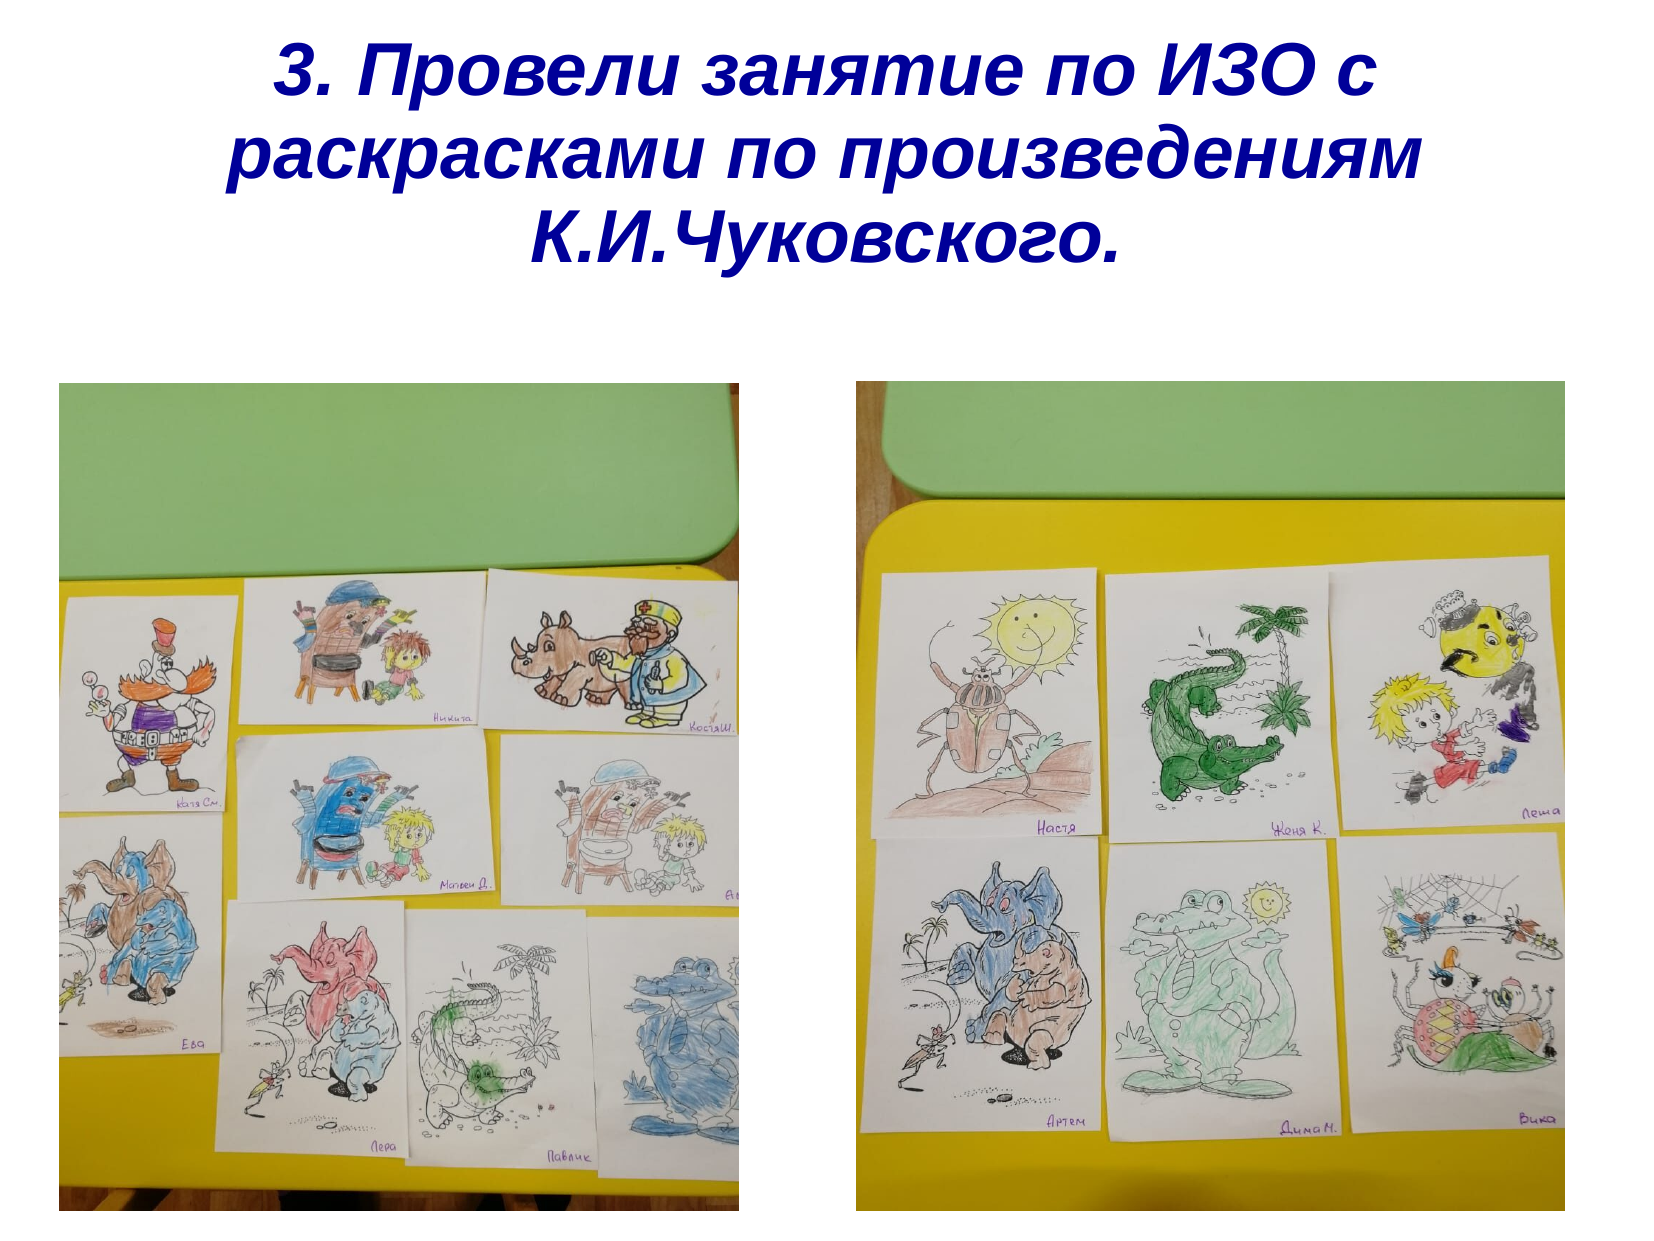

# 3. Провели занятие по ИЗО с раскрасками по произведениям К.И.Чуковского.